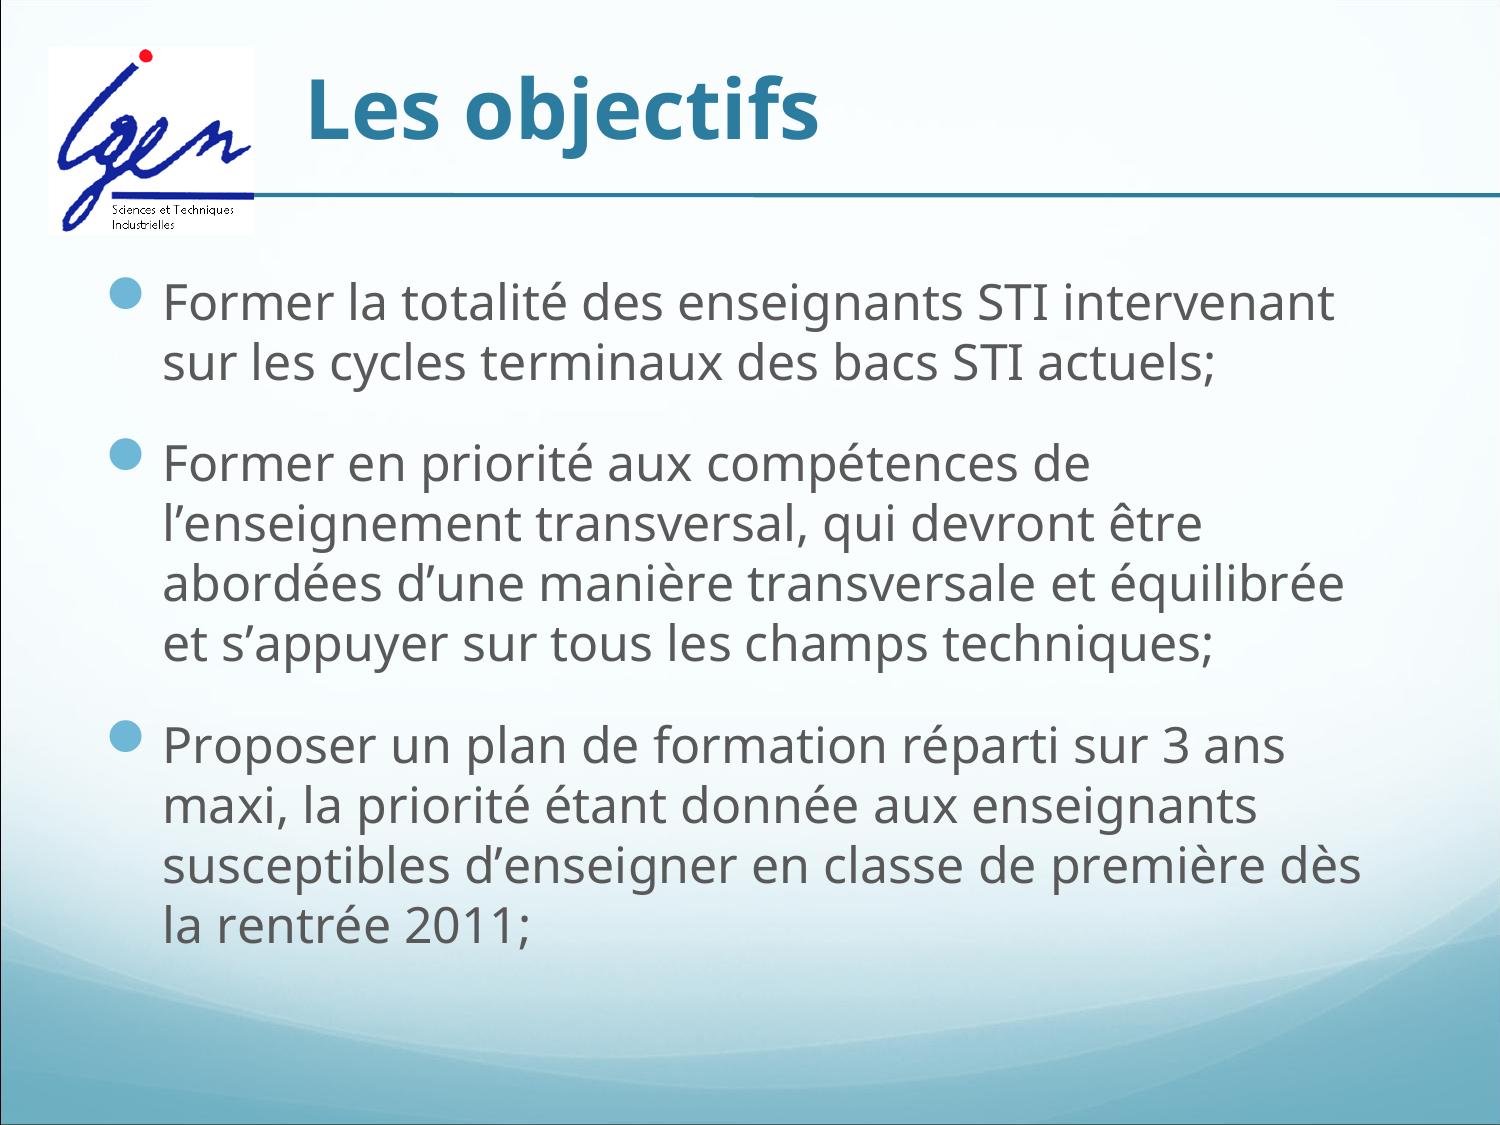

# Les objectifs
Former la totalité des enseignants STI intervenant sur les cycles terminaux des bacs STI actuels;
Former en priorité aux compétences de l’enseignement transversal, qui devront être abordées d’une manière transversale et équilibrée et s’appuyer sur tous les champs techniques;
Proposer un plan de formation réparti sur 3 ans maxi, la priorité étant donnée aux enseignants susceptibles d’enseigner en classe de première dès la rentrée 2011;